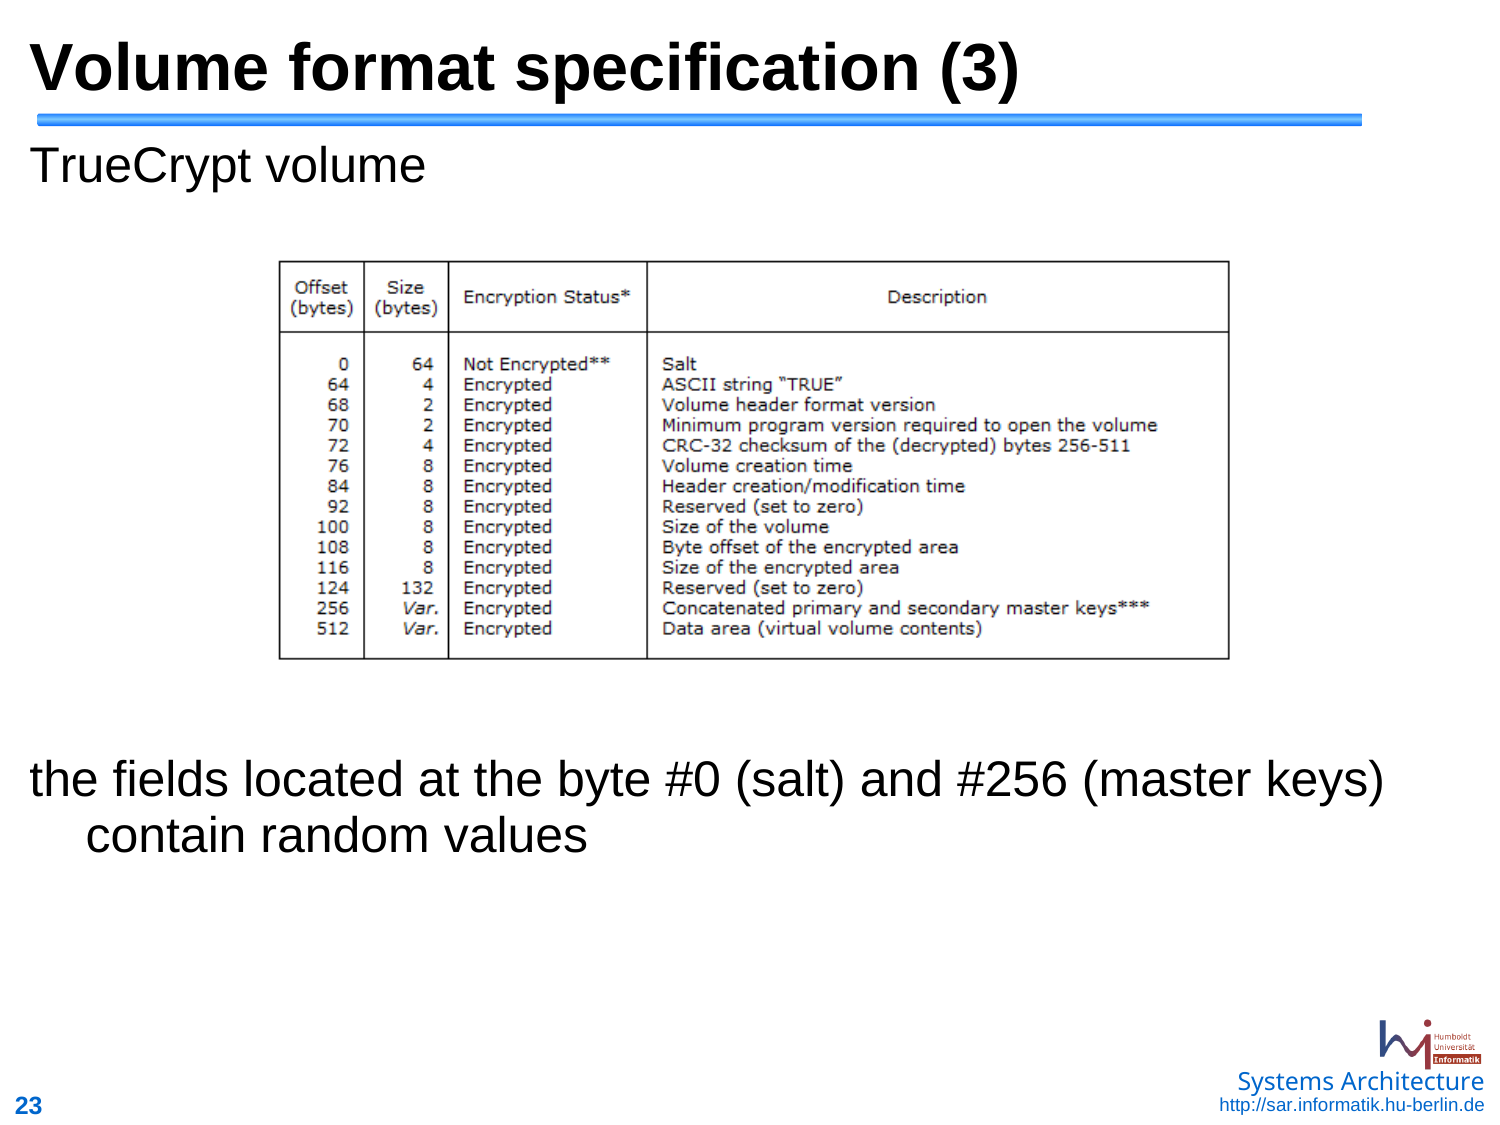

# Volume format specification (3)
TrueCrypt volume
the fields located at the byte #0 (salt) and #256 (master keys) contain random values